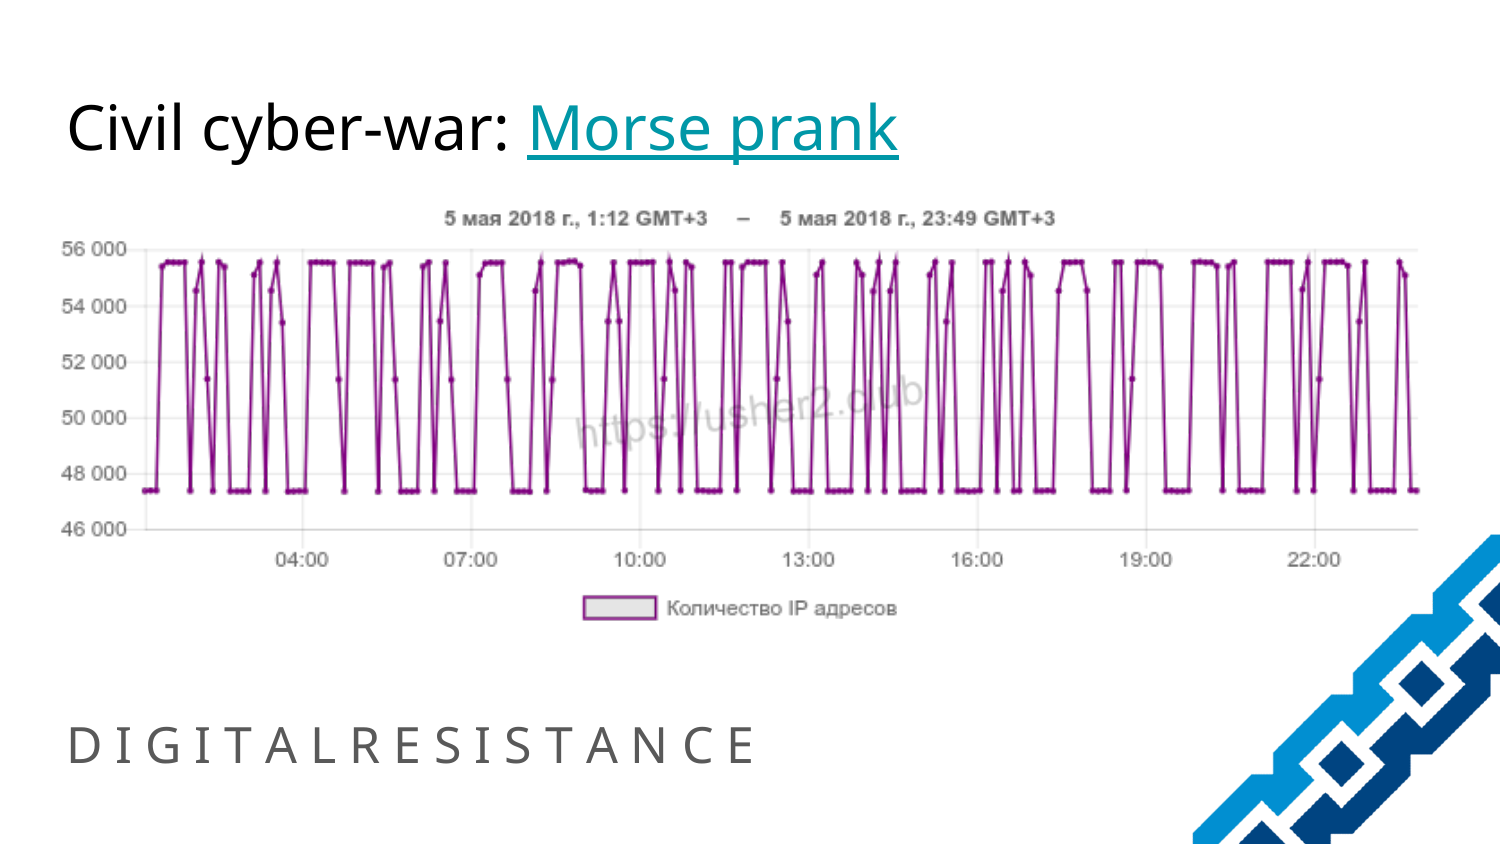

# Civil cyber-war: Morse prank
D I G I T A L R E S I S T A N C E